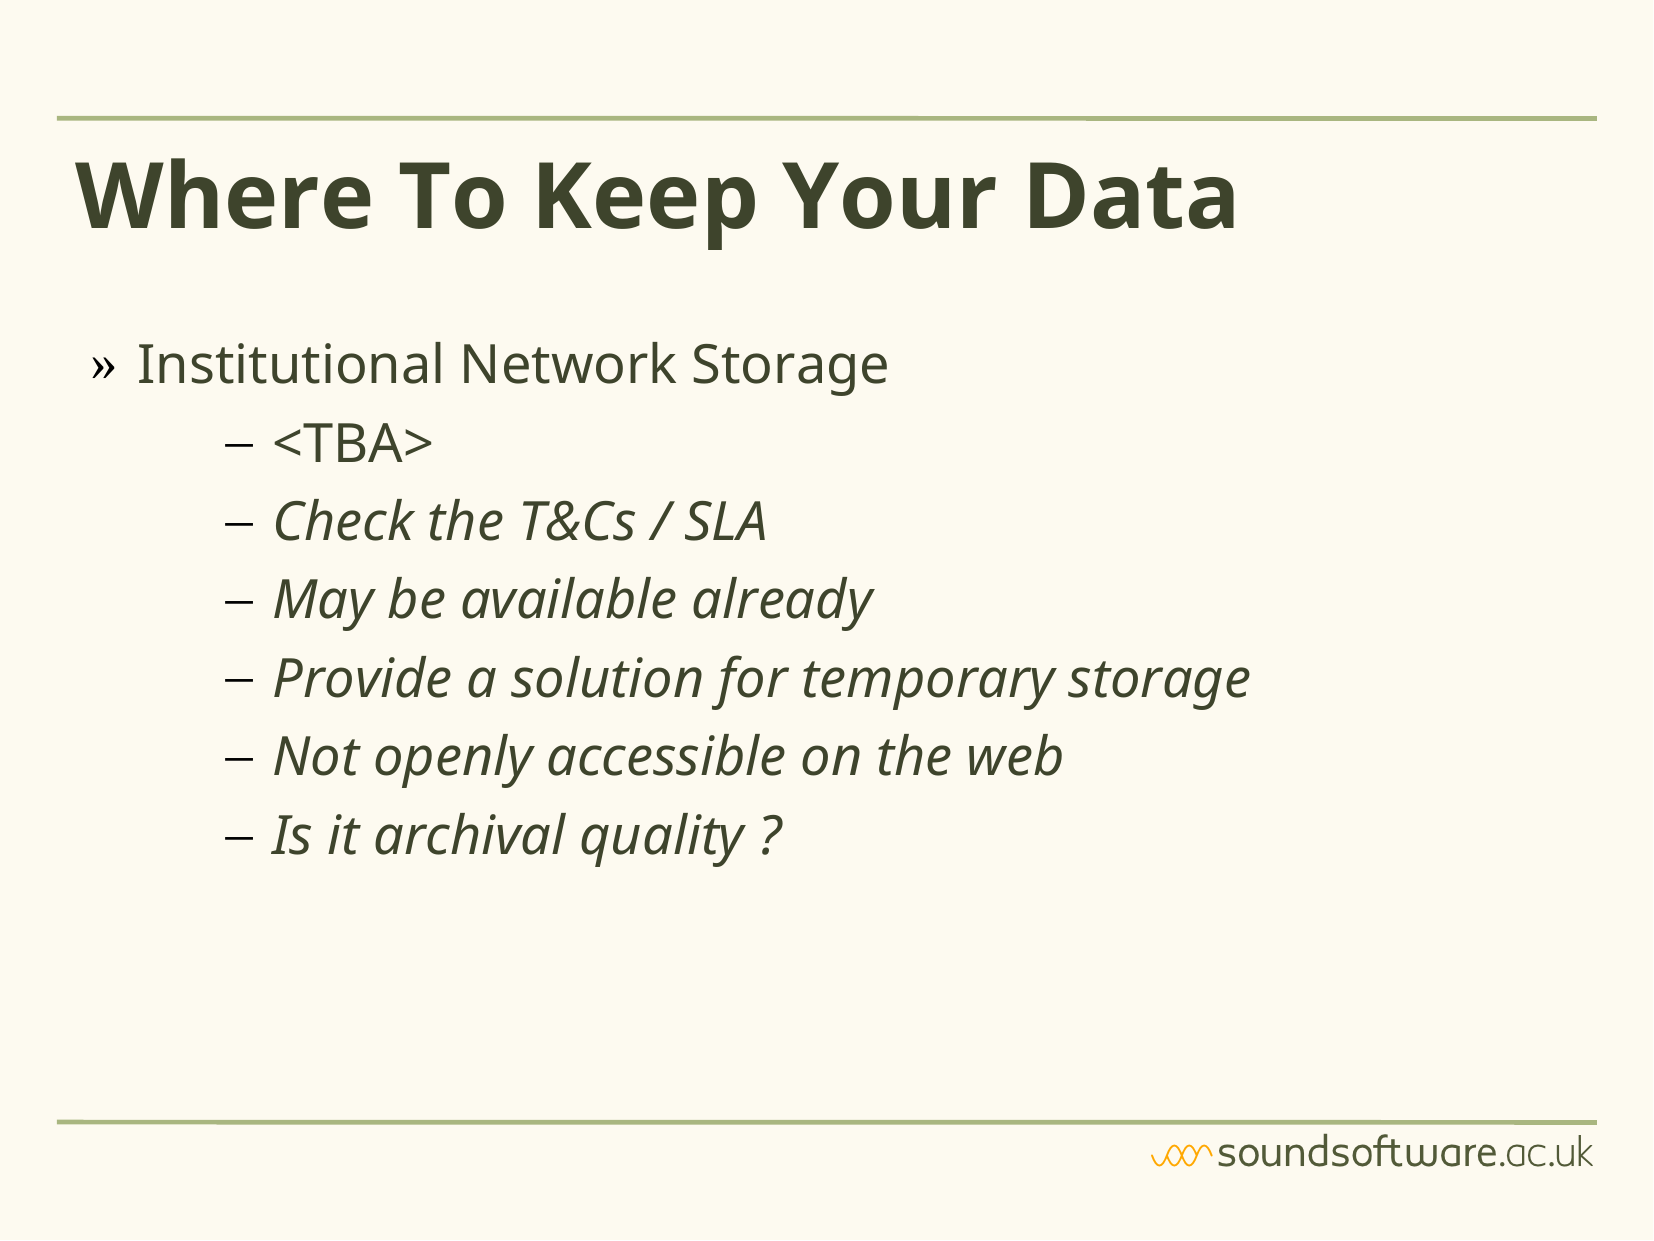

# Where To Keep Your Data
Institutional Network Storage
<TBA>
Check the T&Cs / SLA
May be available already
Provide a solution for temporary storage
Not openly accessible on the web
Is it archival quality ?